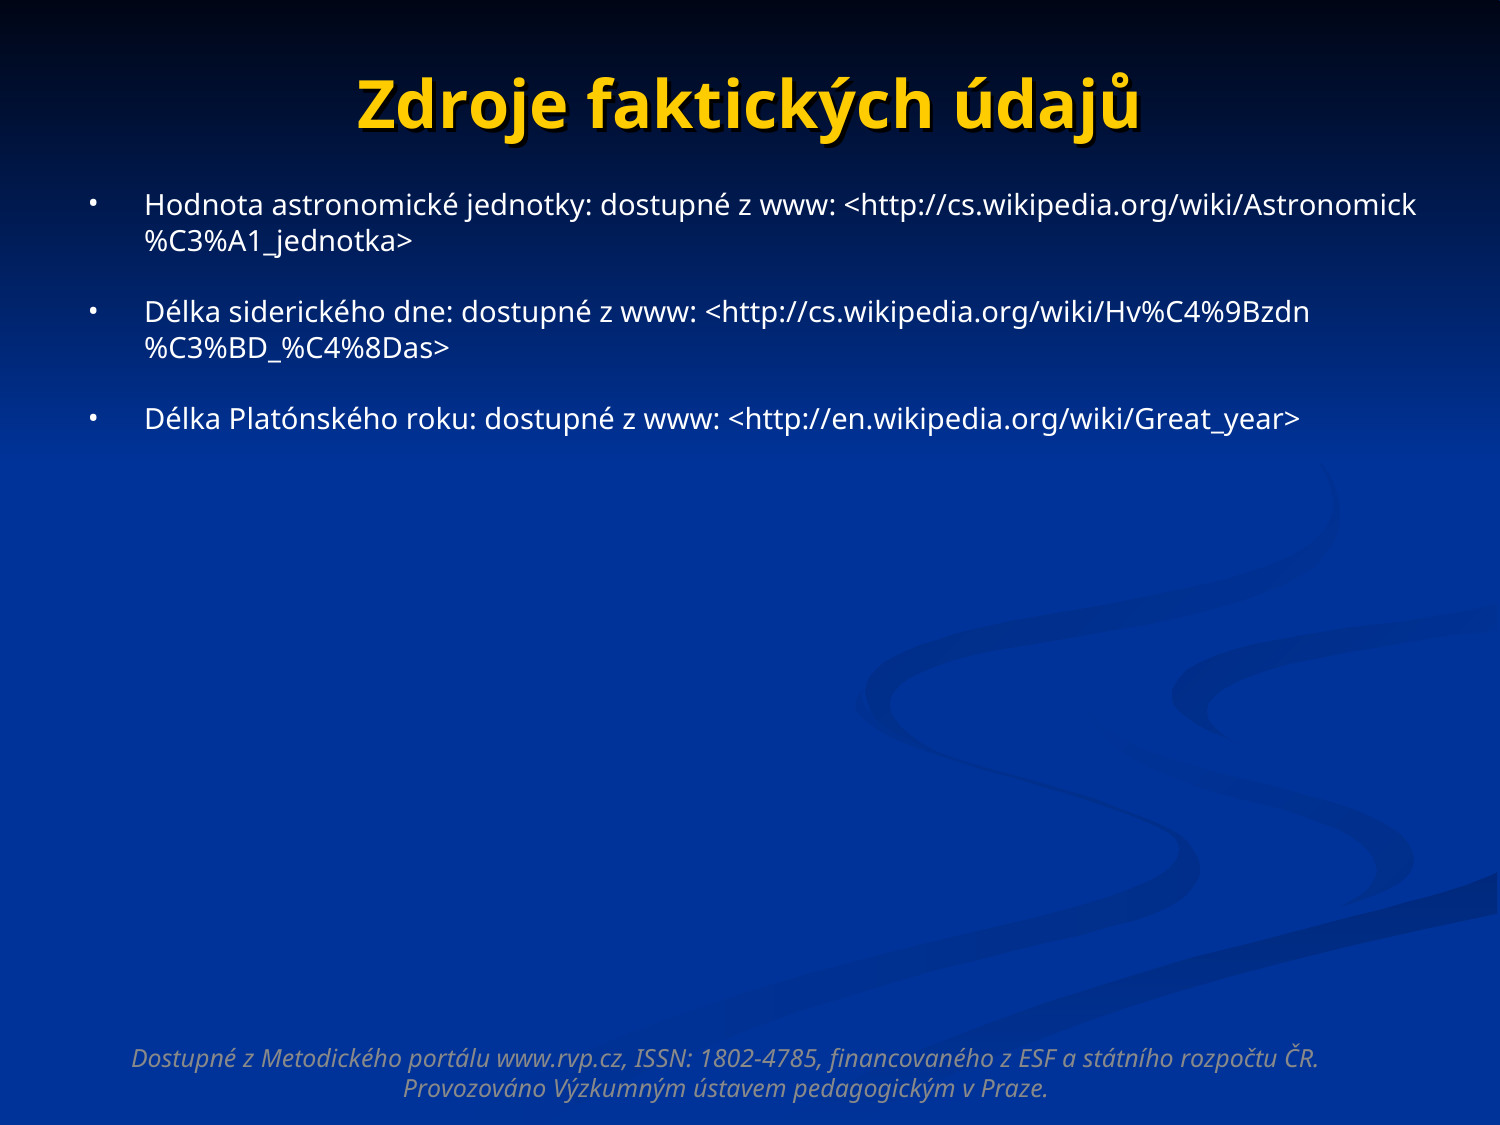

# Zdroje faktických údajů
Hodnota astronomické jednotky: dostupné z www: <http://cs.wikipedia.org/wiki/Astronomick%C3%A1_jednotka>
Délka siderického dne: dostupné z www: <http://cs.wikipedia.org/wiki/Hv%C4%9Bzdn%C3%BD_%C4%8Das>
Délka Platónského roku: dostupné z www: <http://en.wikipedia.org/wiki/Great_year>
Dostupné z Metodického portálu www.rvp.cz, ISSN: 1802-4785, financovaného z ESF a státního rozpočtu ČR. Provozováno Výzkumným ústavem pedagogickým v Praze.